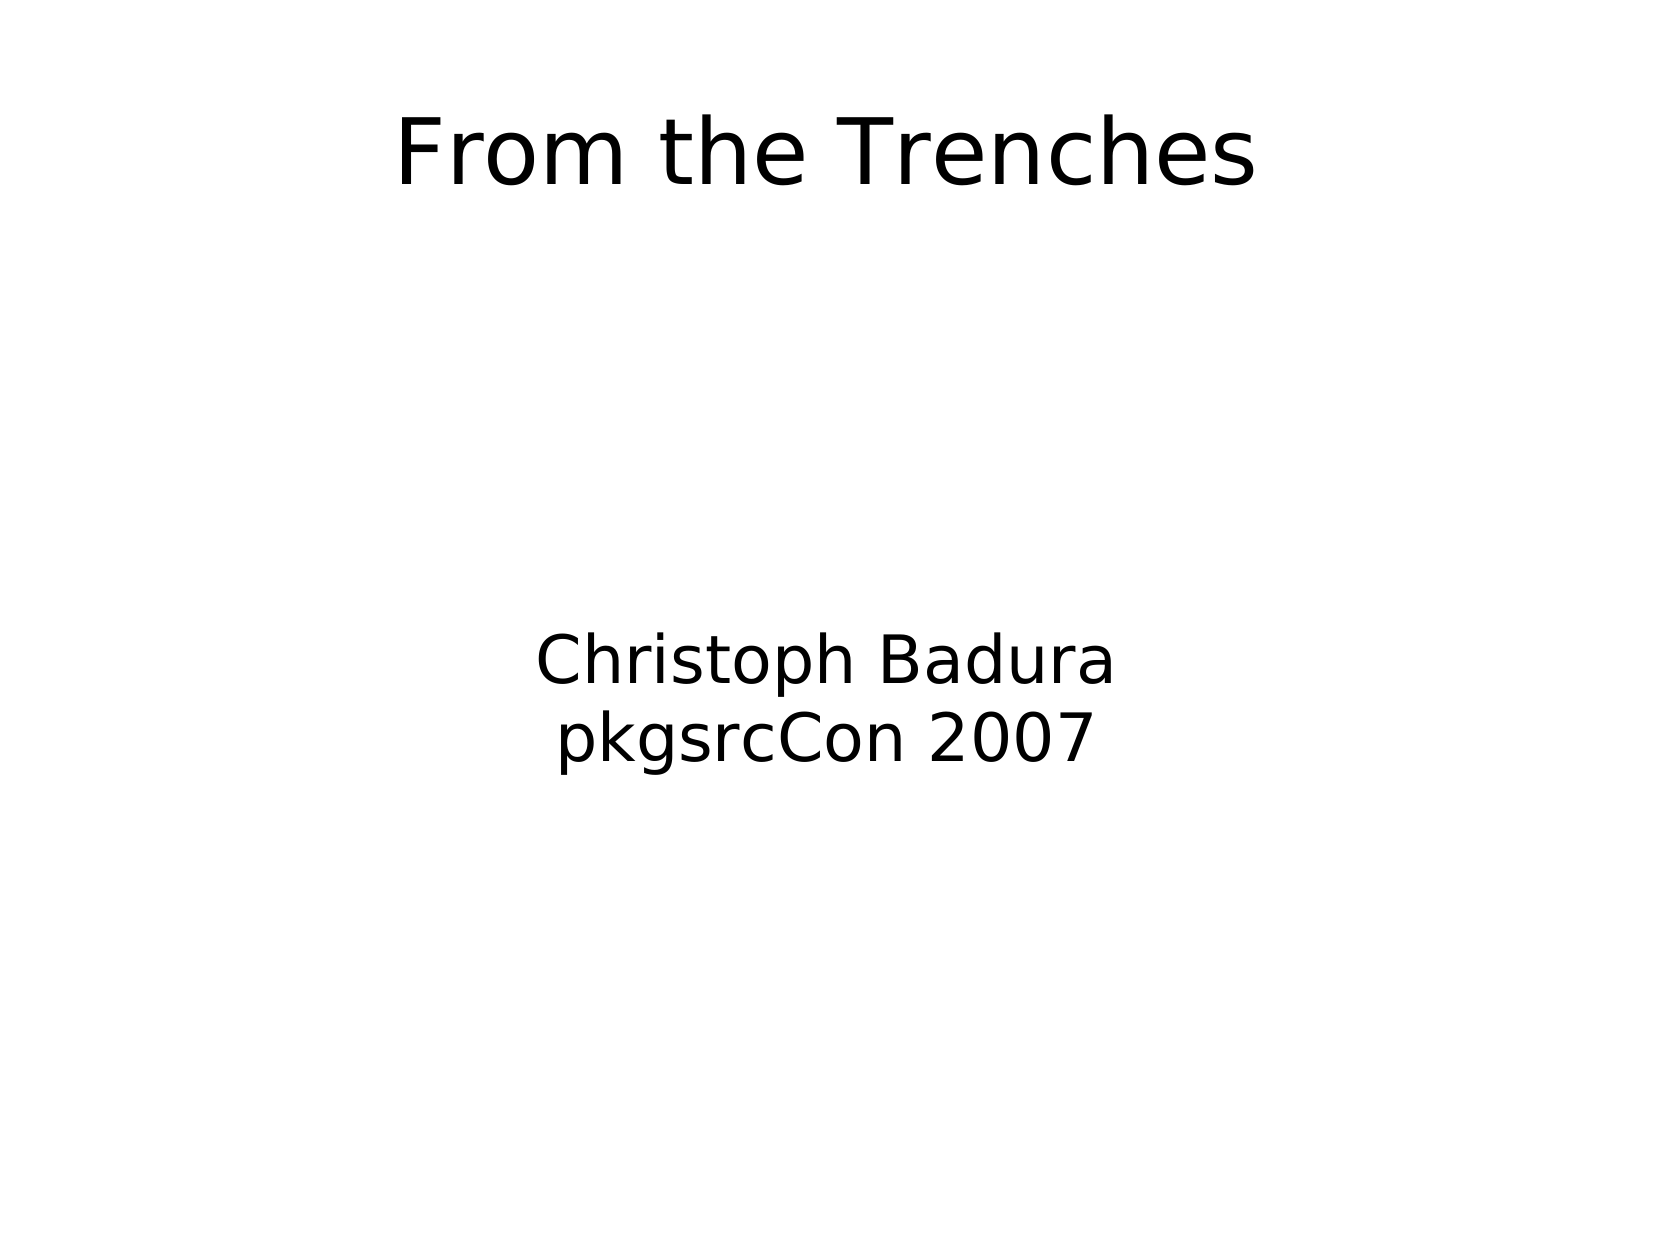

# From the Trenches
Christoph Badura
pkgsrcCon 2007